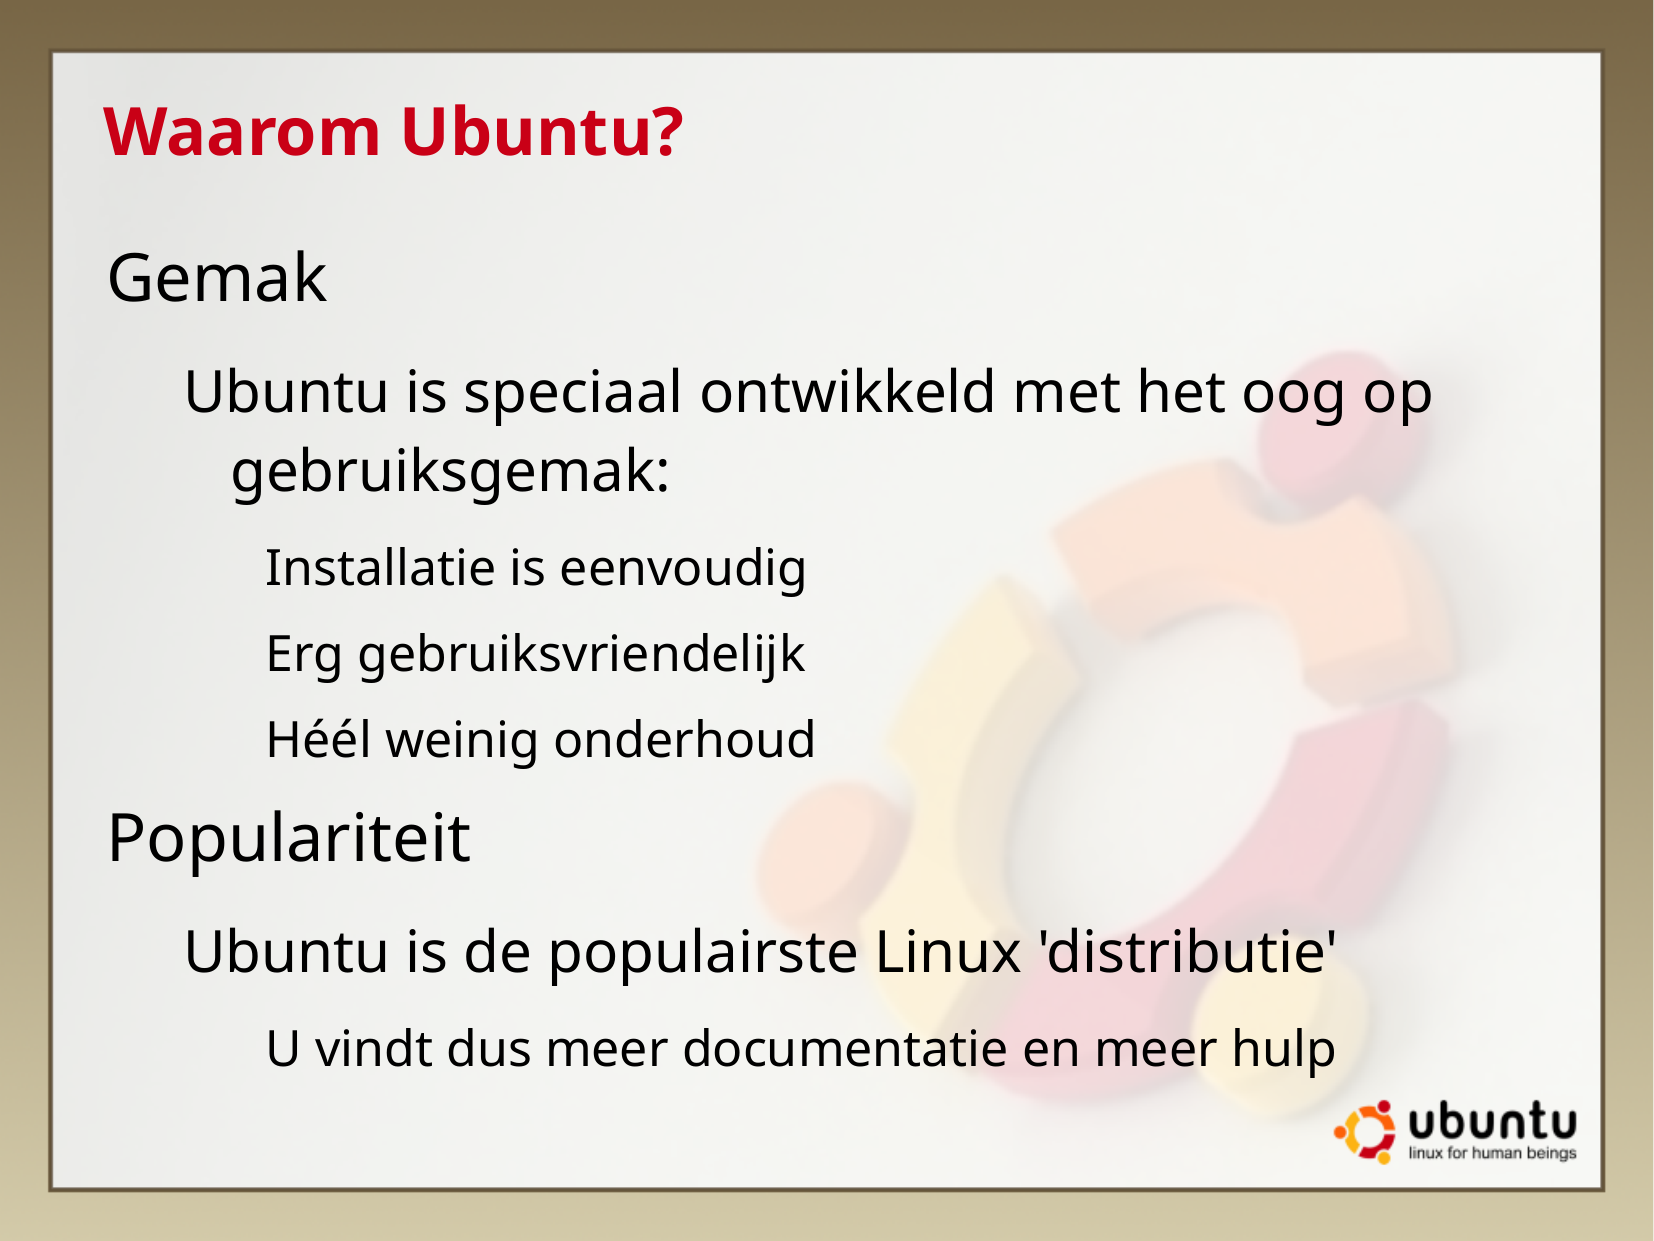

Waarom Ubuntu?
# Gemak
Ubuntu is speciaal ontwikkeld met het oog op gebruiksgemak:
Installatie is eenvoudig
Erg gebruiksvriendelijk
Héél weinig onderhoud
Populariteit
Ubuntu is de populairste Linux 'distributie'
U vindt dus meer documentatie en meer hulp